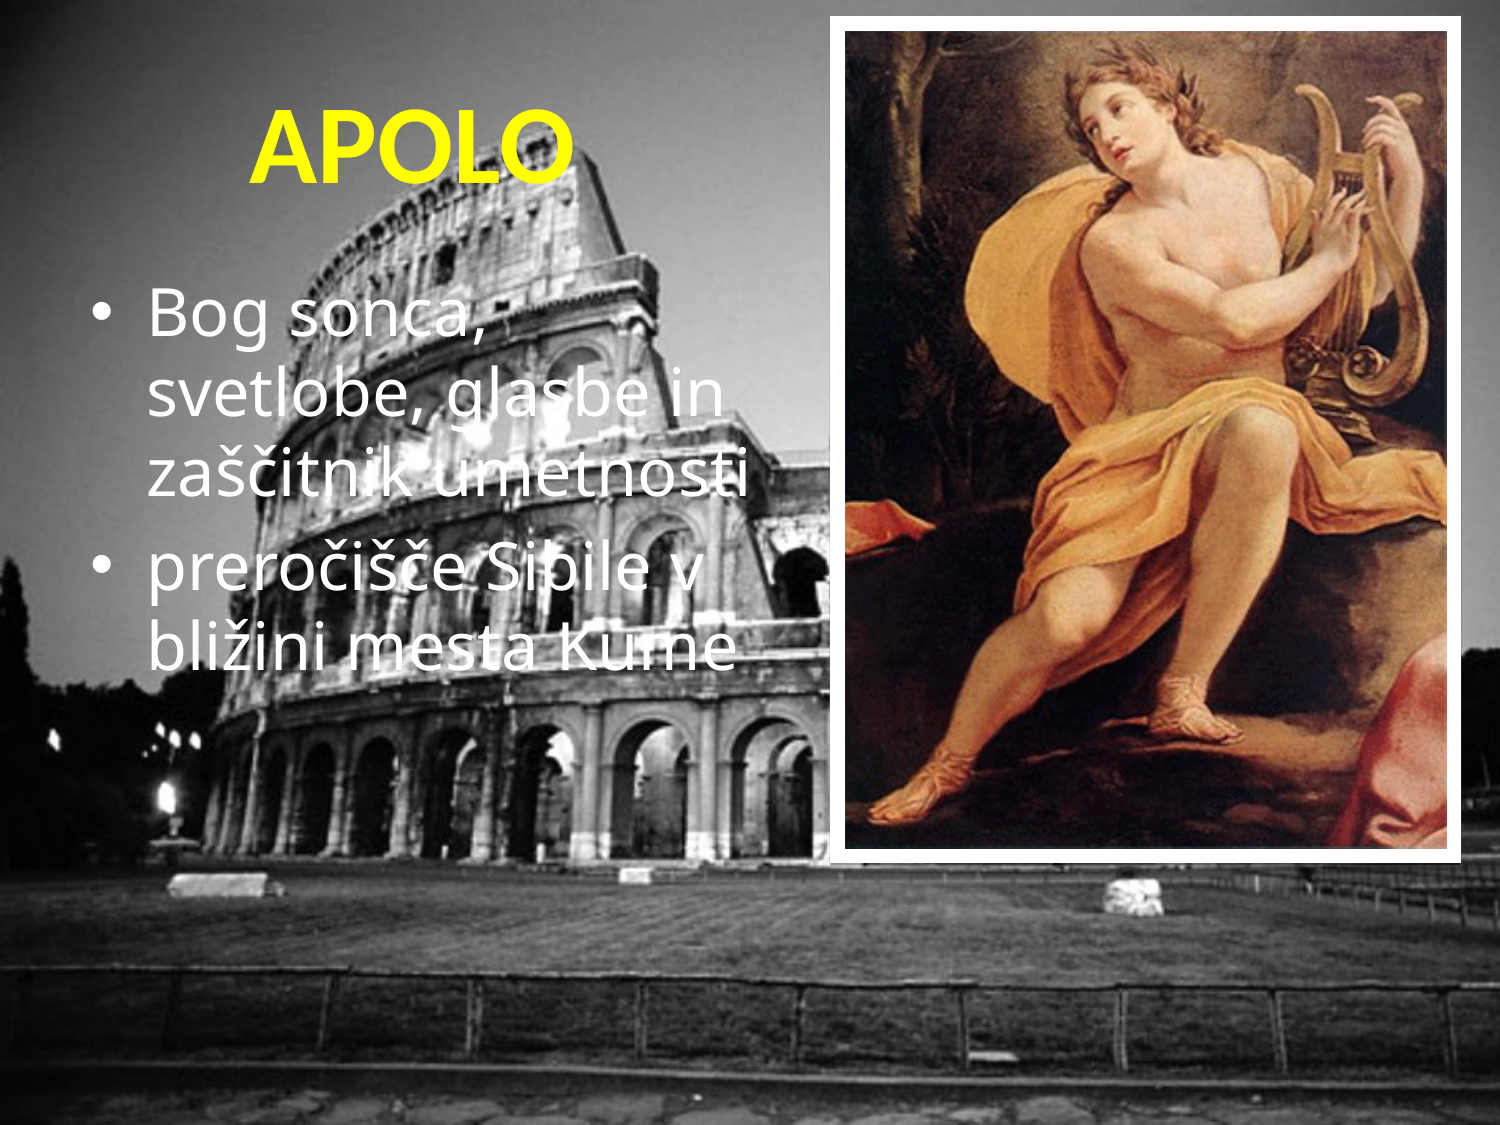

# APOLO
Bog sonca, svetlobe, glasbe in zaščitnik umetnosti
preročišče Sibile v bližini mesta Kume